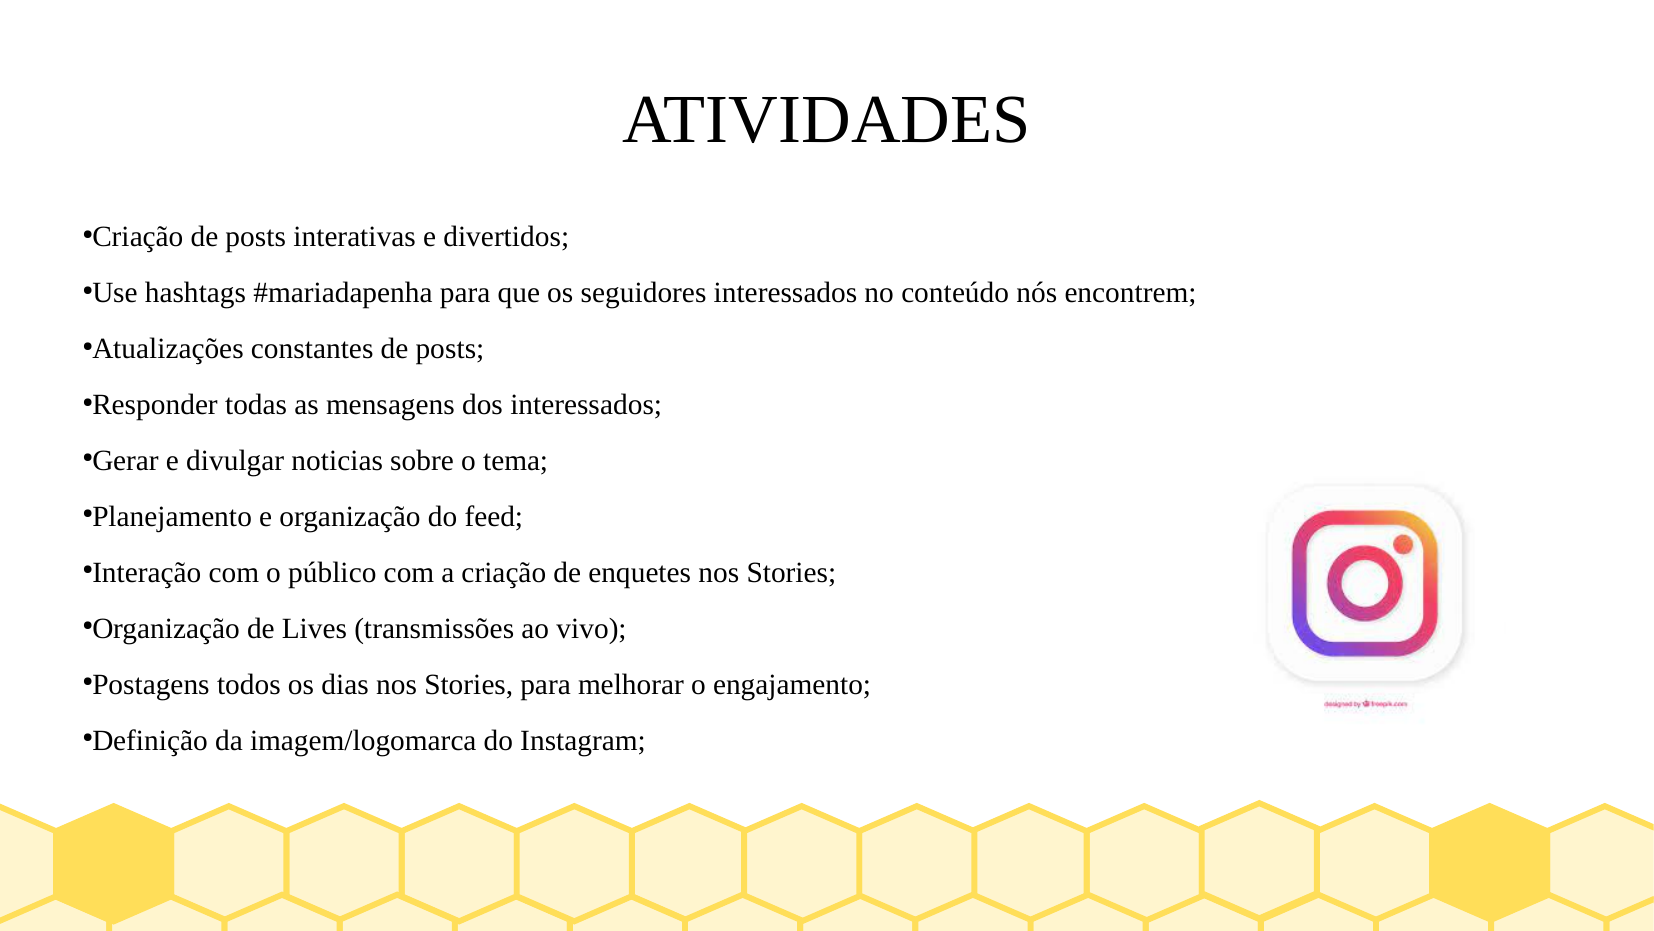

# ATIVIDADES
Criação de posts interativas e divertidos;
Use hashtags #mariadapenha para que os seguidores interessados no conteúdo nós encontrem;
Atualizações constantes de posts;
Responder todas as mensagens dos interessados;
Gerar e divulgar noticias sobre o tema;
Planejamento e organização do feed;
Interação com o público com a criação de enquetes nos Stories;
Organização de Lives (transmissões ao vivo);
Postagens todos os dias nos Stories, para melhorar o engajamento;
Definição da imagem/logomarca do Instagram;